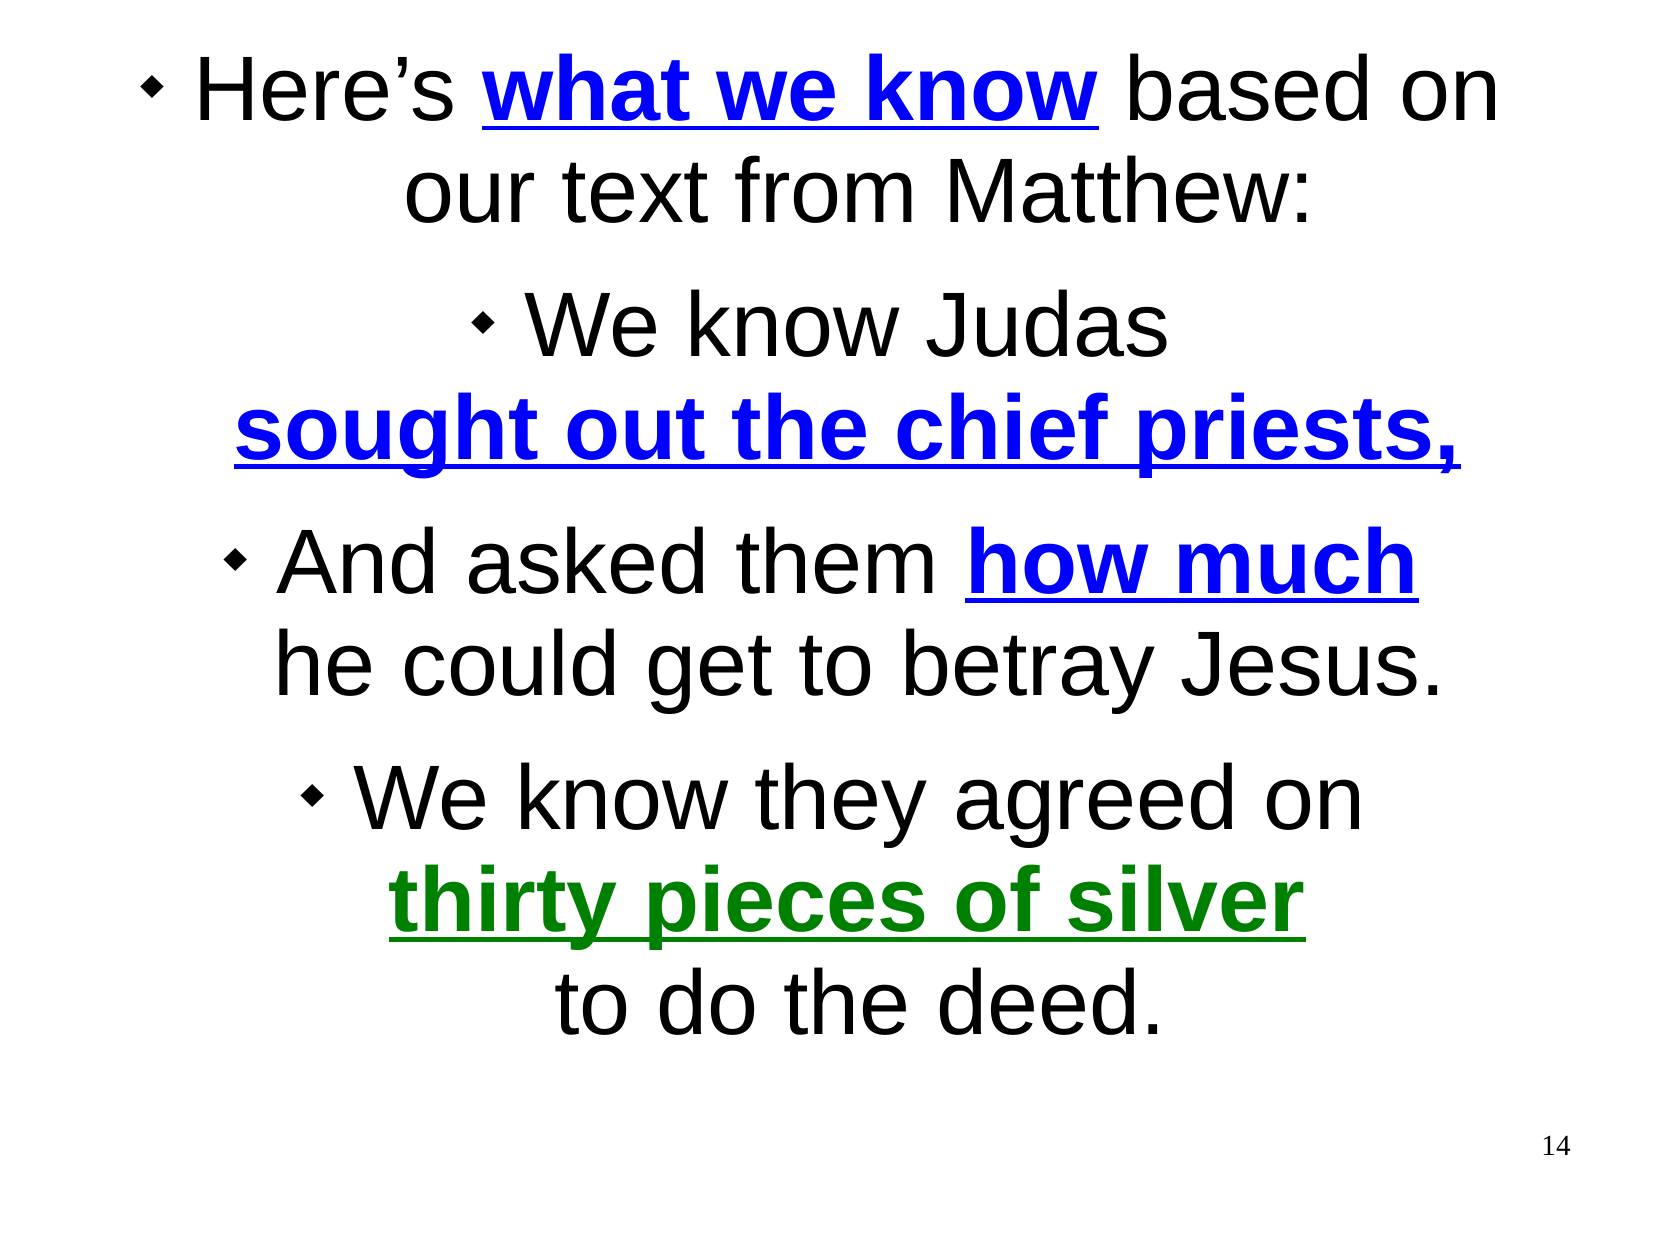

# Here’s what we know based on our text from Matthew:
We know Judas
sought out the chief priests,
And asked them how much
he could get to betray Jesus.
We know they agreed on
thirty pieces of silver
to do the deed.
14